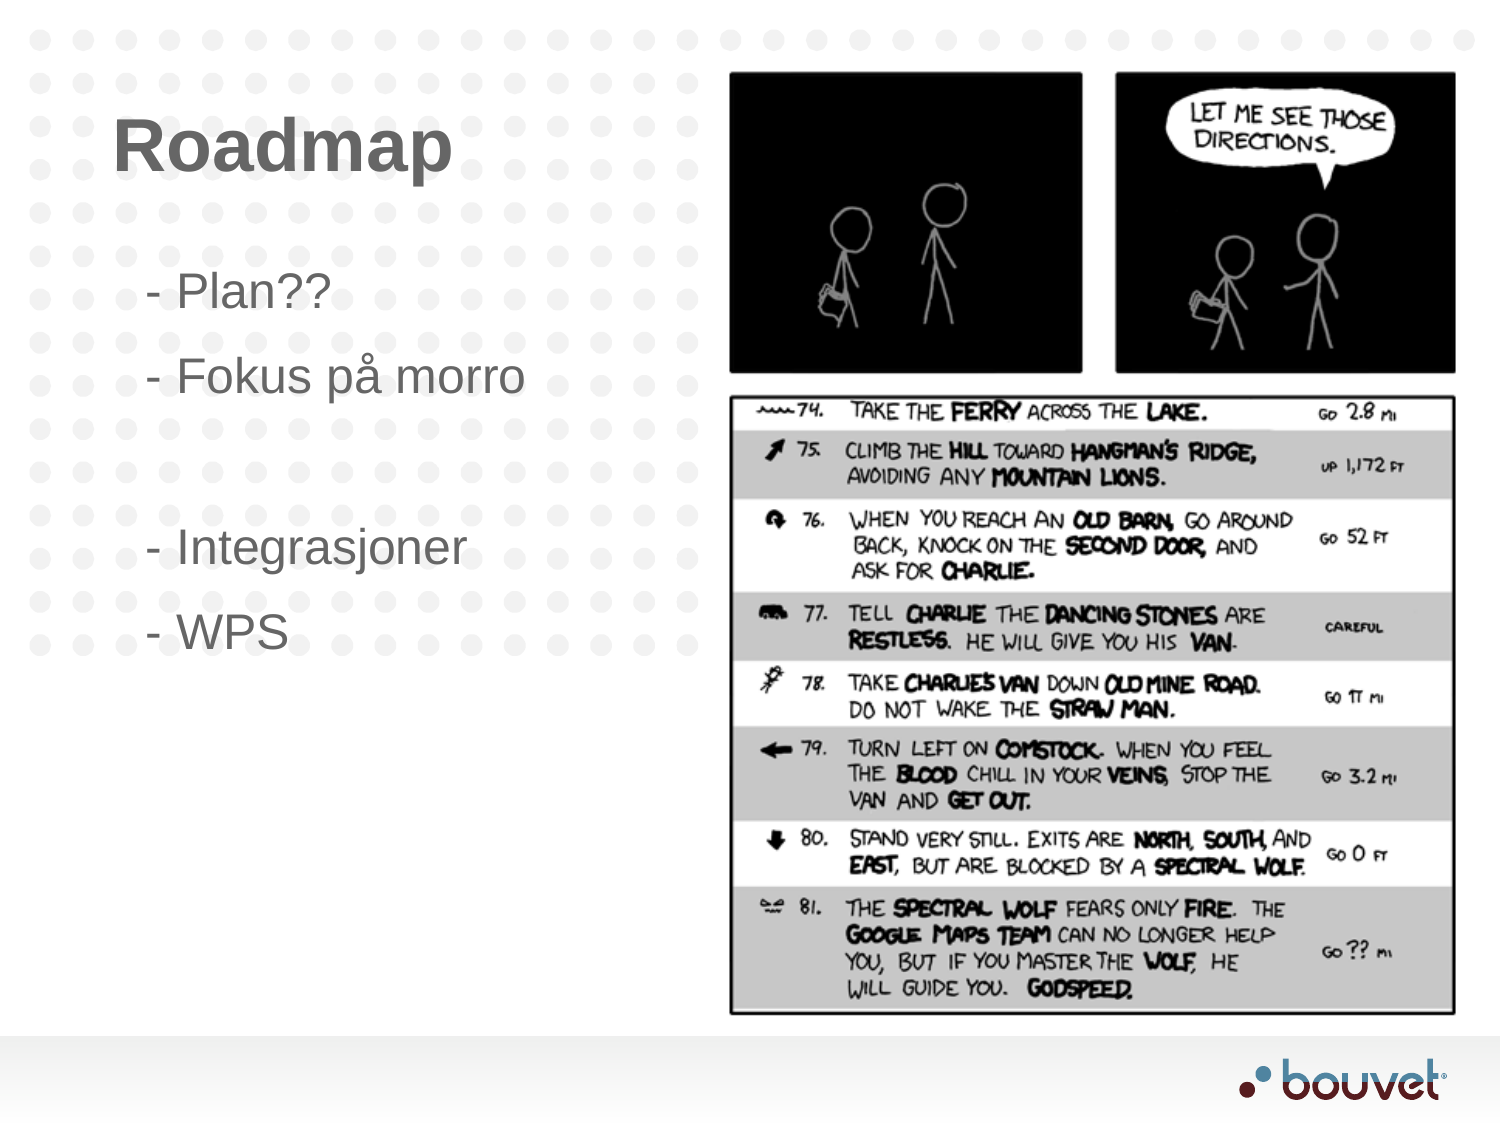

# Roadmap
- Plan??
- Fokus på morro
- Integrasjoner
- WPS